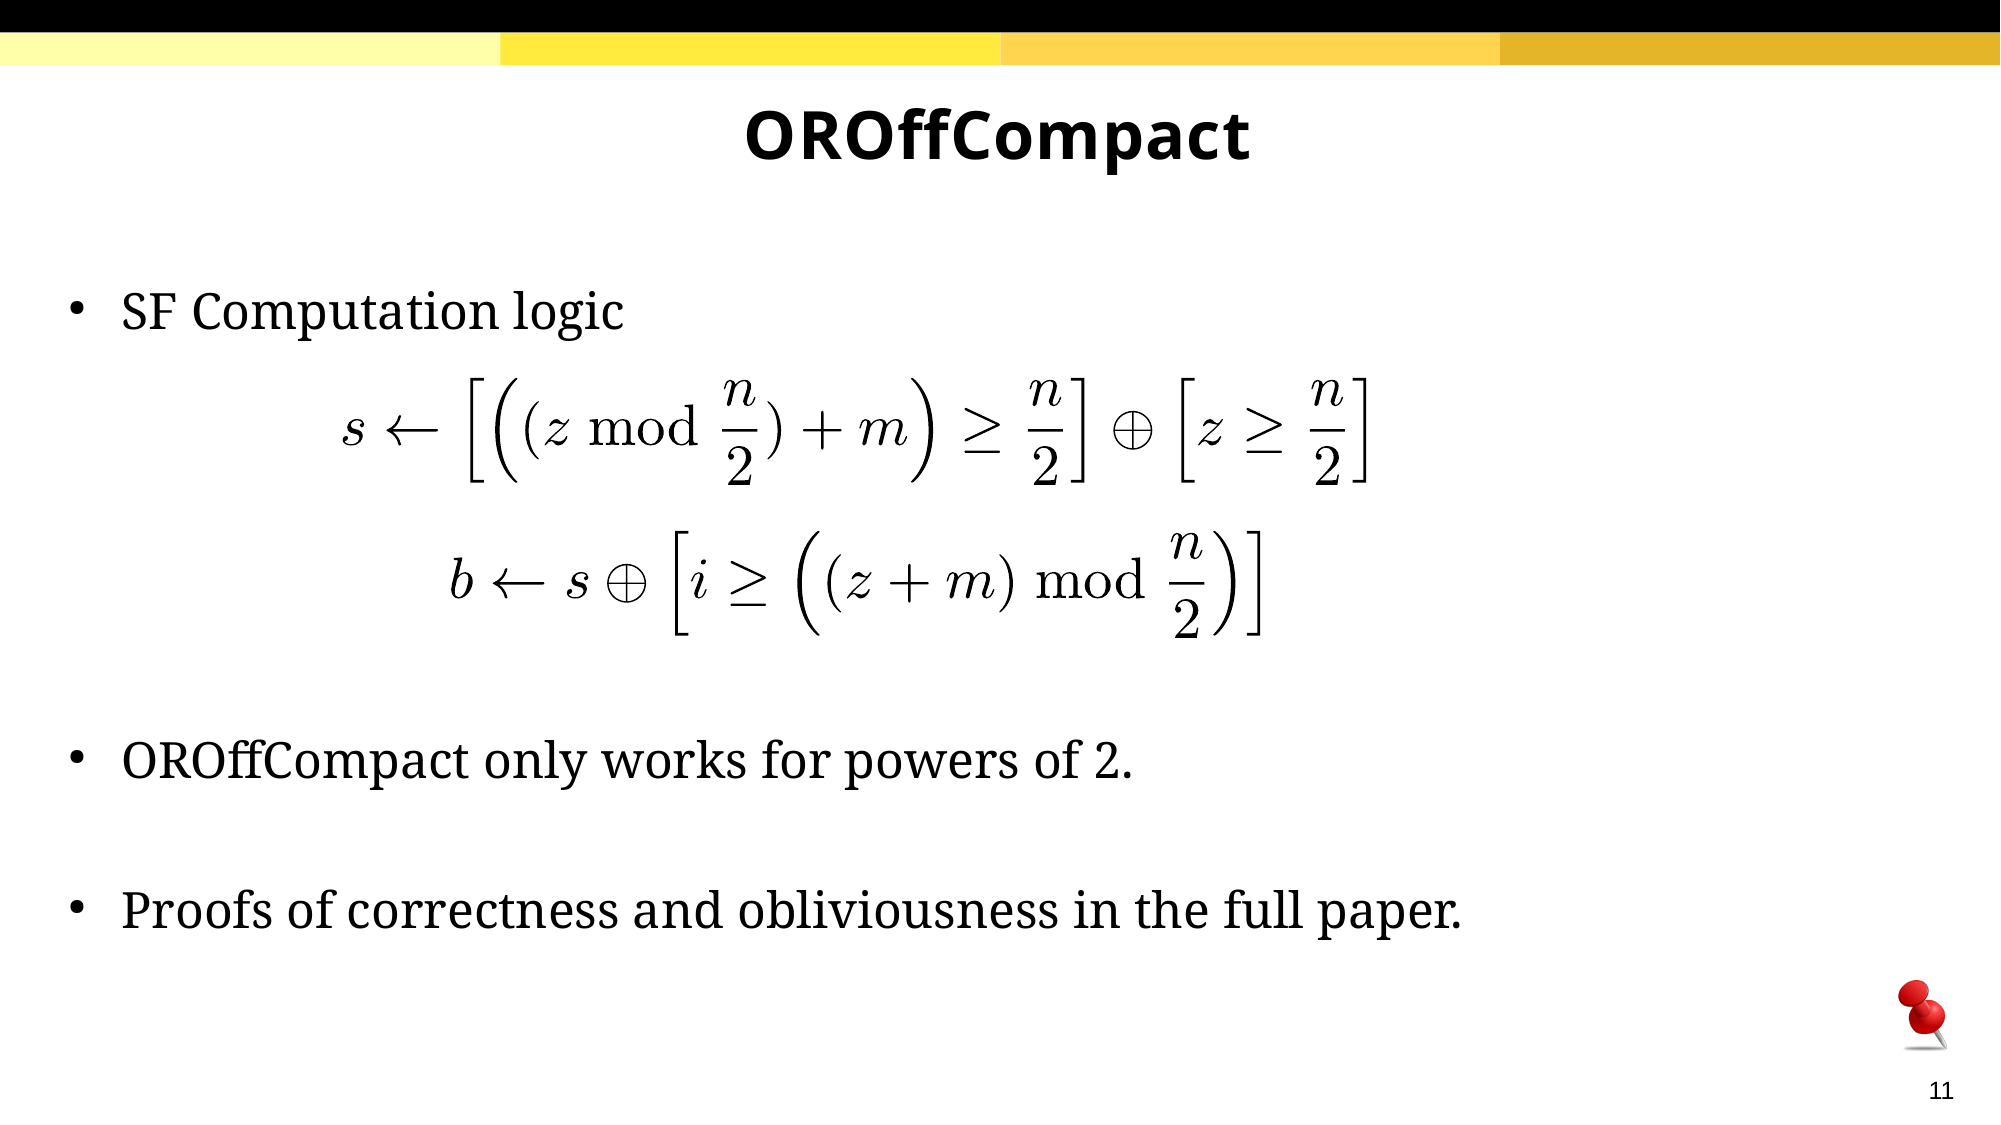

OROffCompact
# SF Computation logic
OROffCompact only works for powers of 2.
Proofs of correctness and obliviousness in the full paper.
11